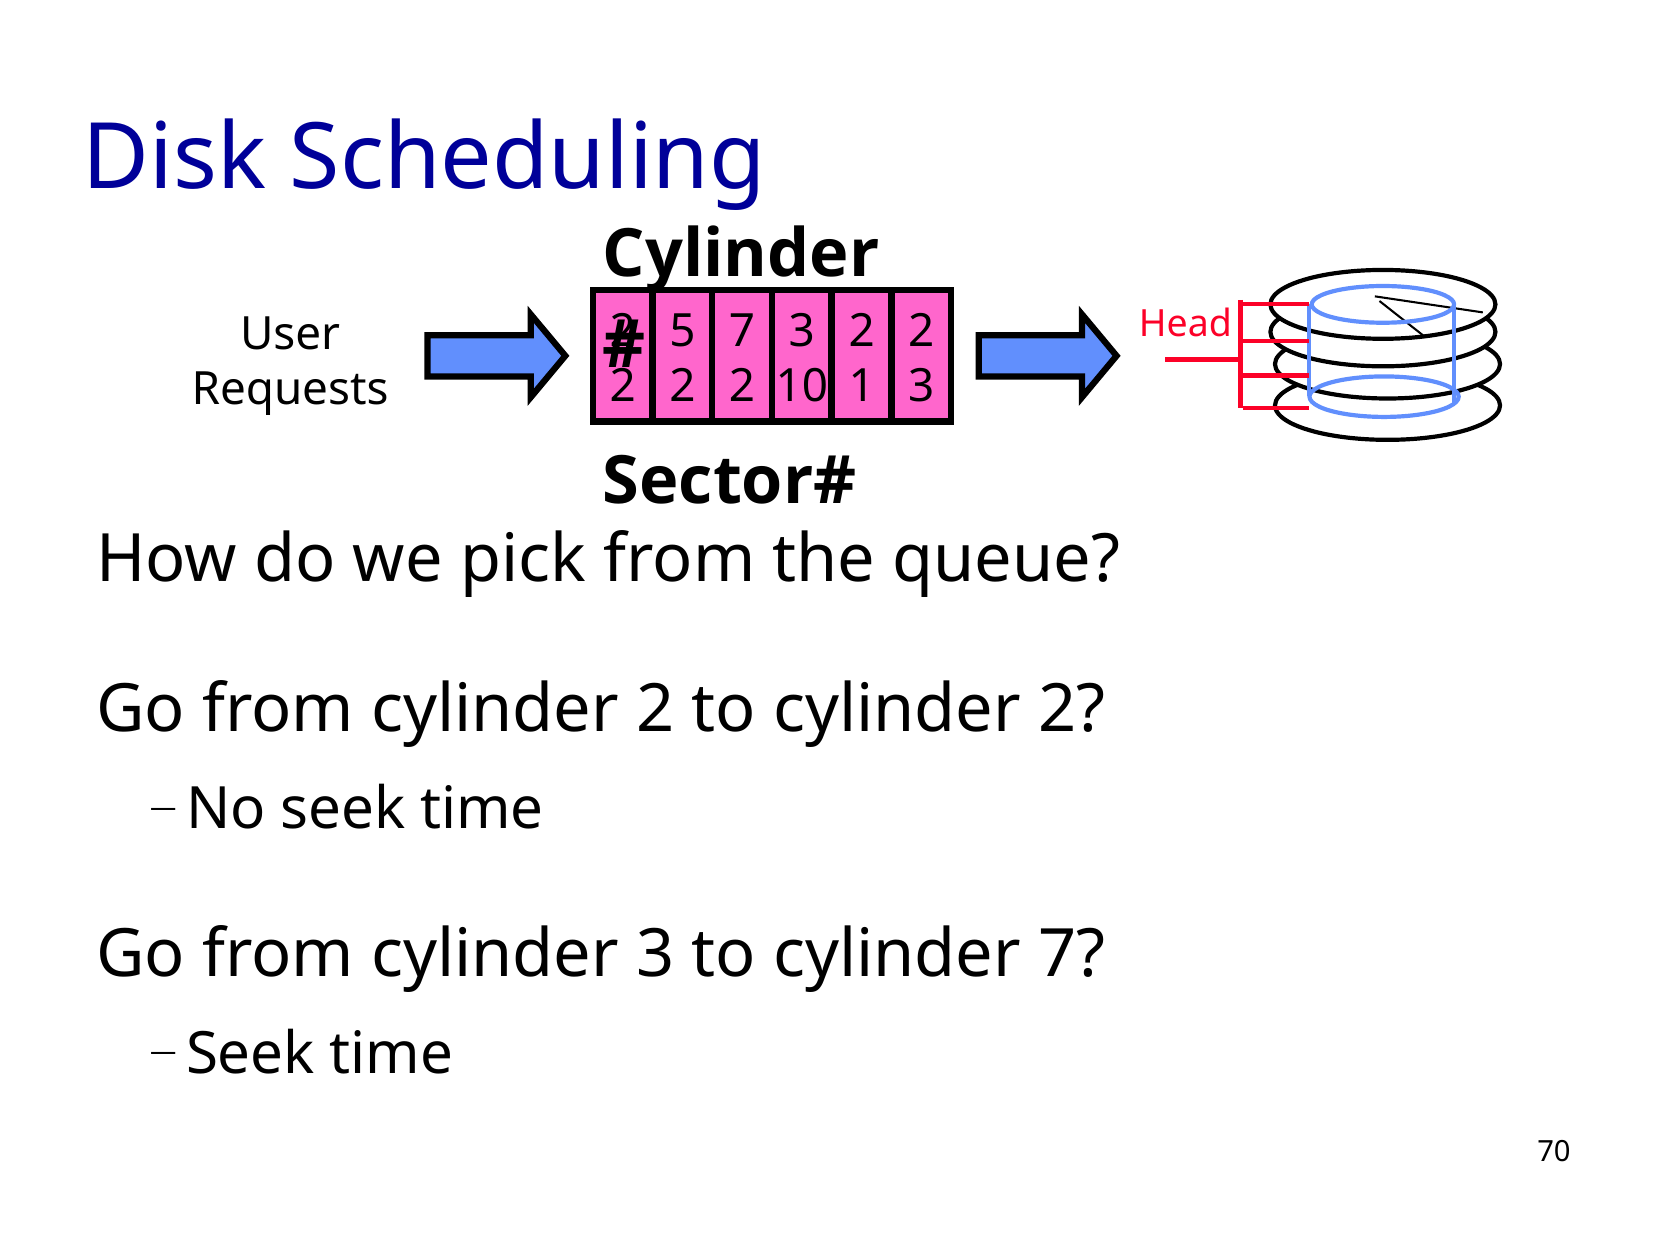

# Disk Scheduling
Cylinder#
2
2
5
2
7
2
3
10
2
1
2
3
User
Requests
Head
Sector#
How do we pick from the queue?
Go from cylinder 2 to cylinder 2?
No seek time
Go from cylinder 3 to cylinder 7?
Seek time
70